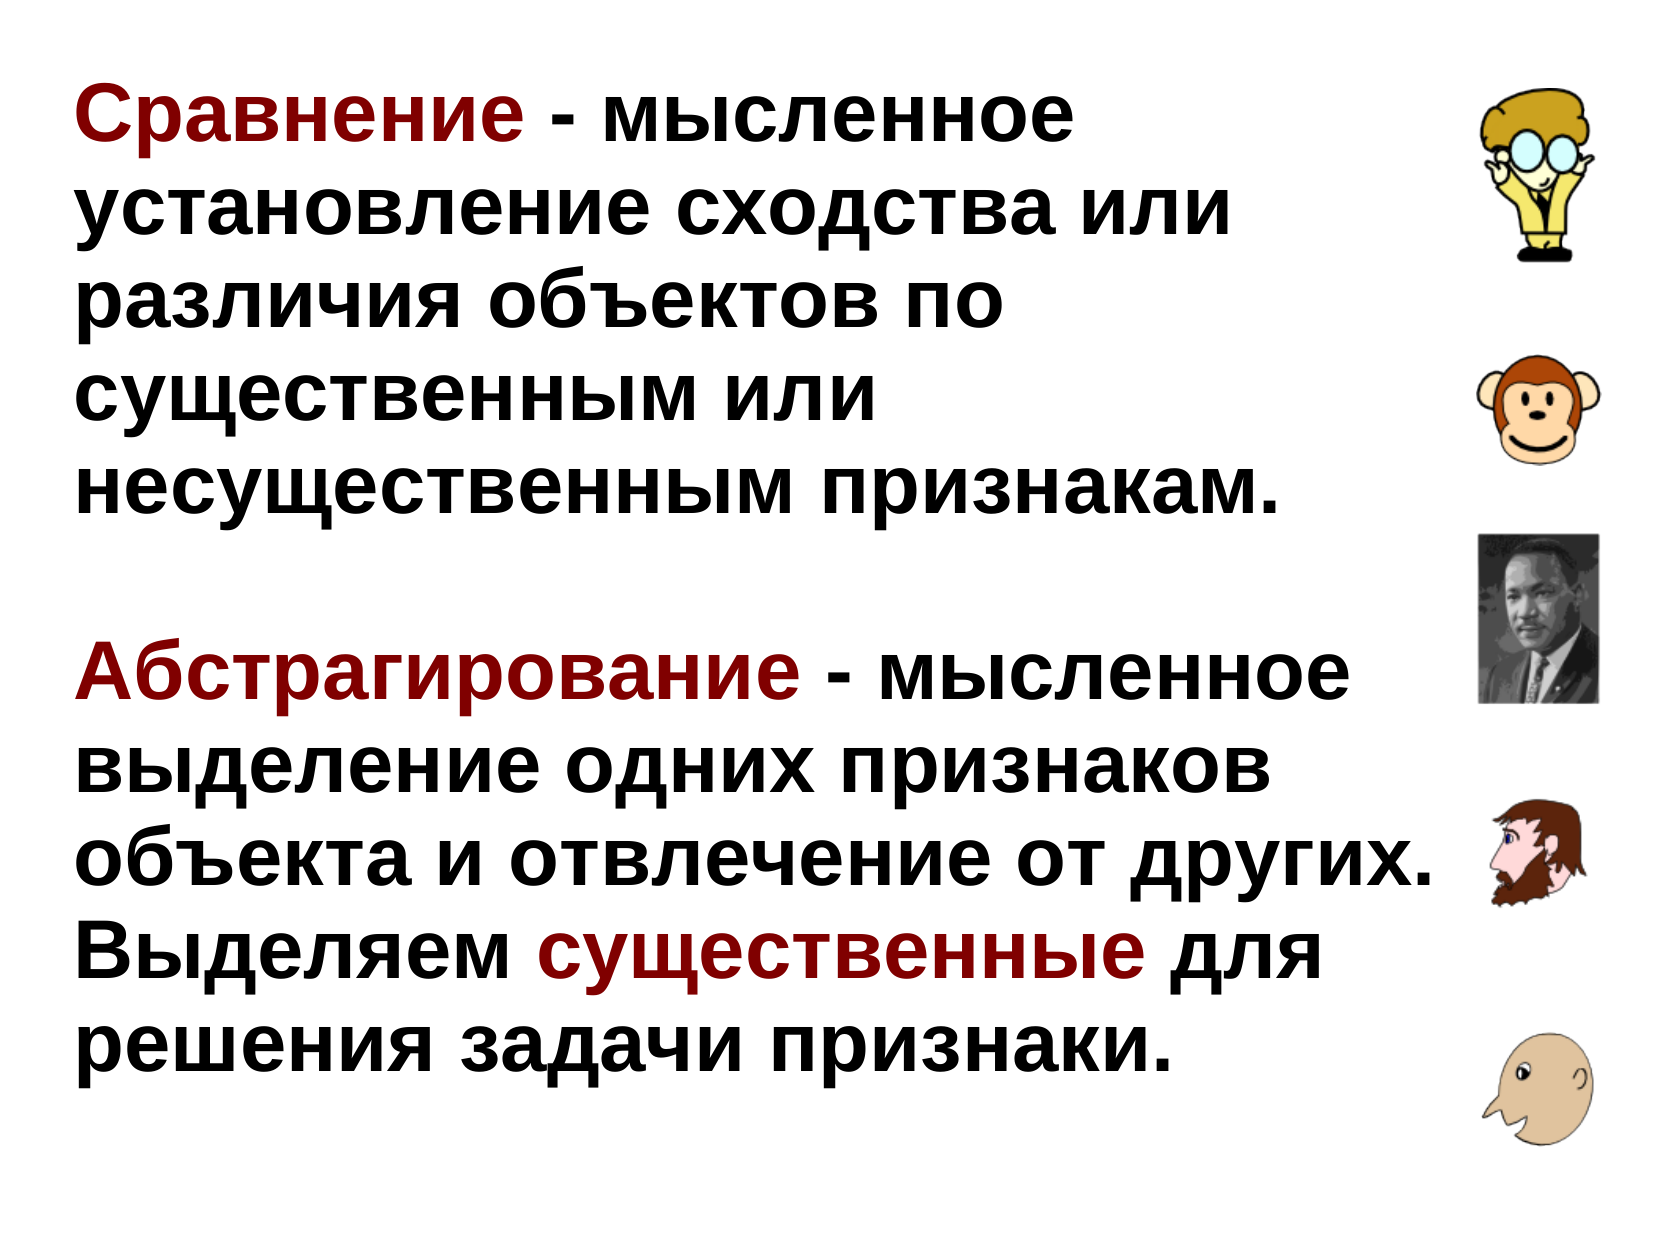

Сравнение - мысленное установление сходства или различия объектов по существенным или несущественным признакам.
Абстрагирование - мысленное выделение одних признаков объекта и отвлечение от других. Выделяем существенные для решения задачи признаки.